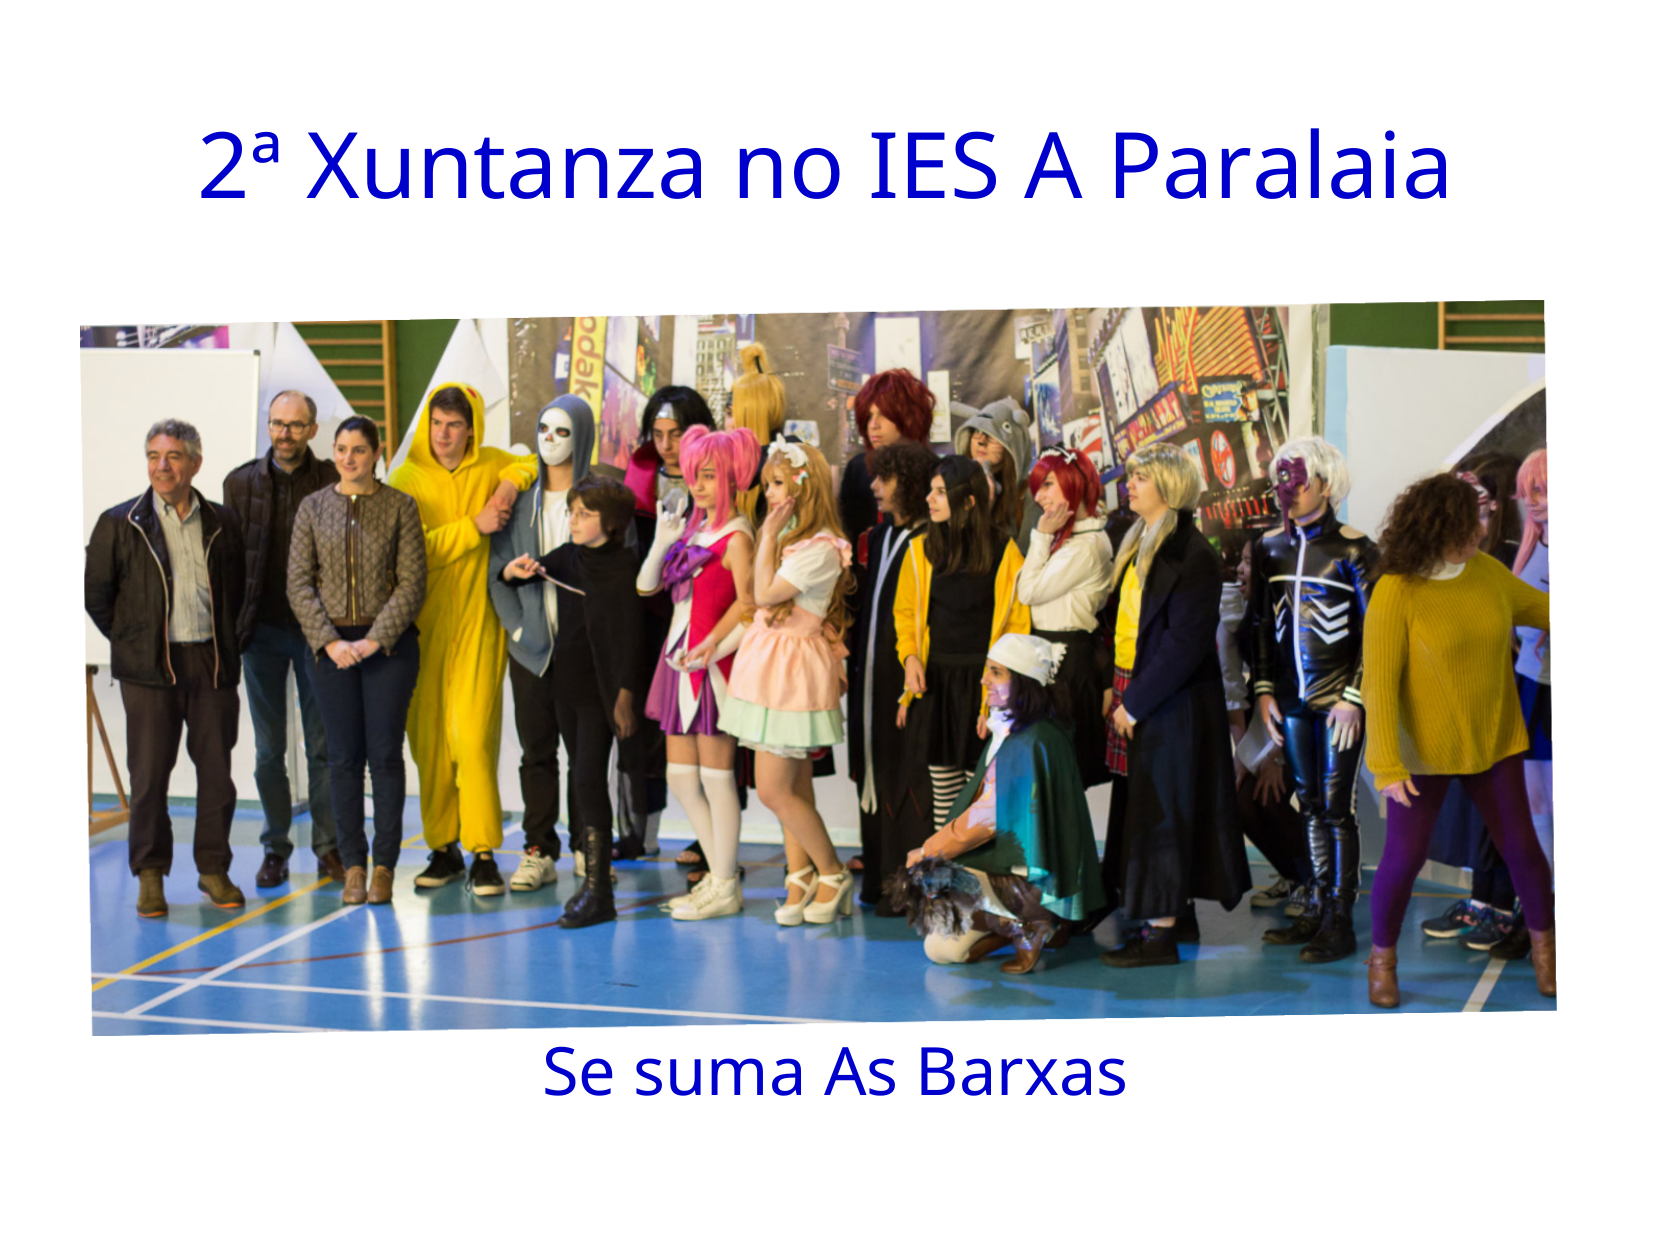

# 2ª Xuntanza no IES A Paralaia
Se suma As Barxas